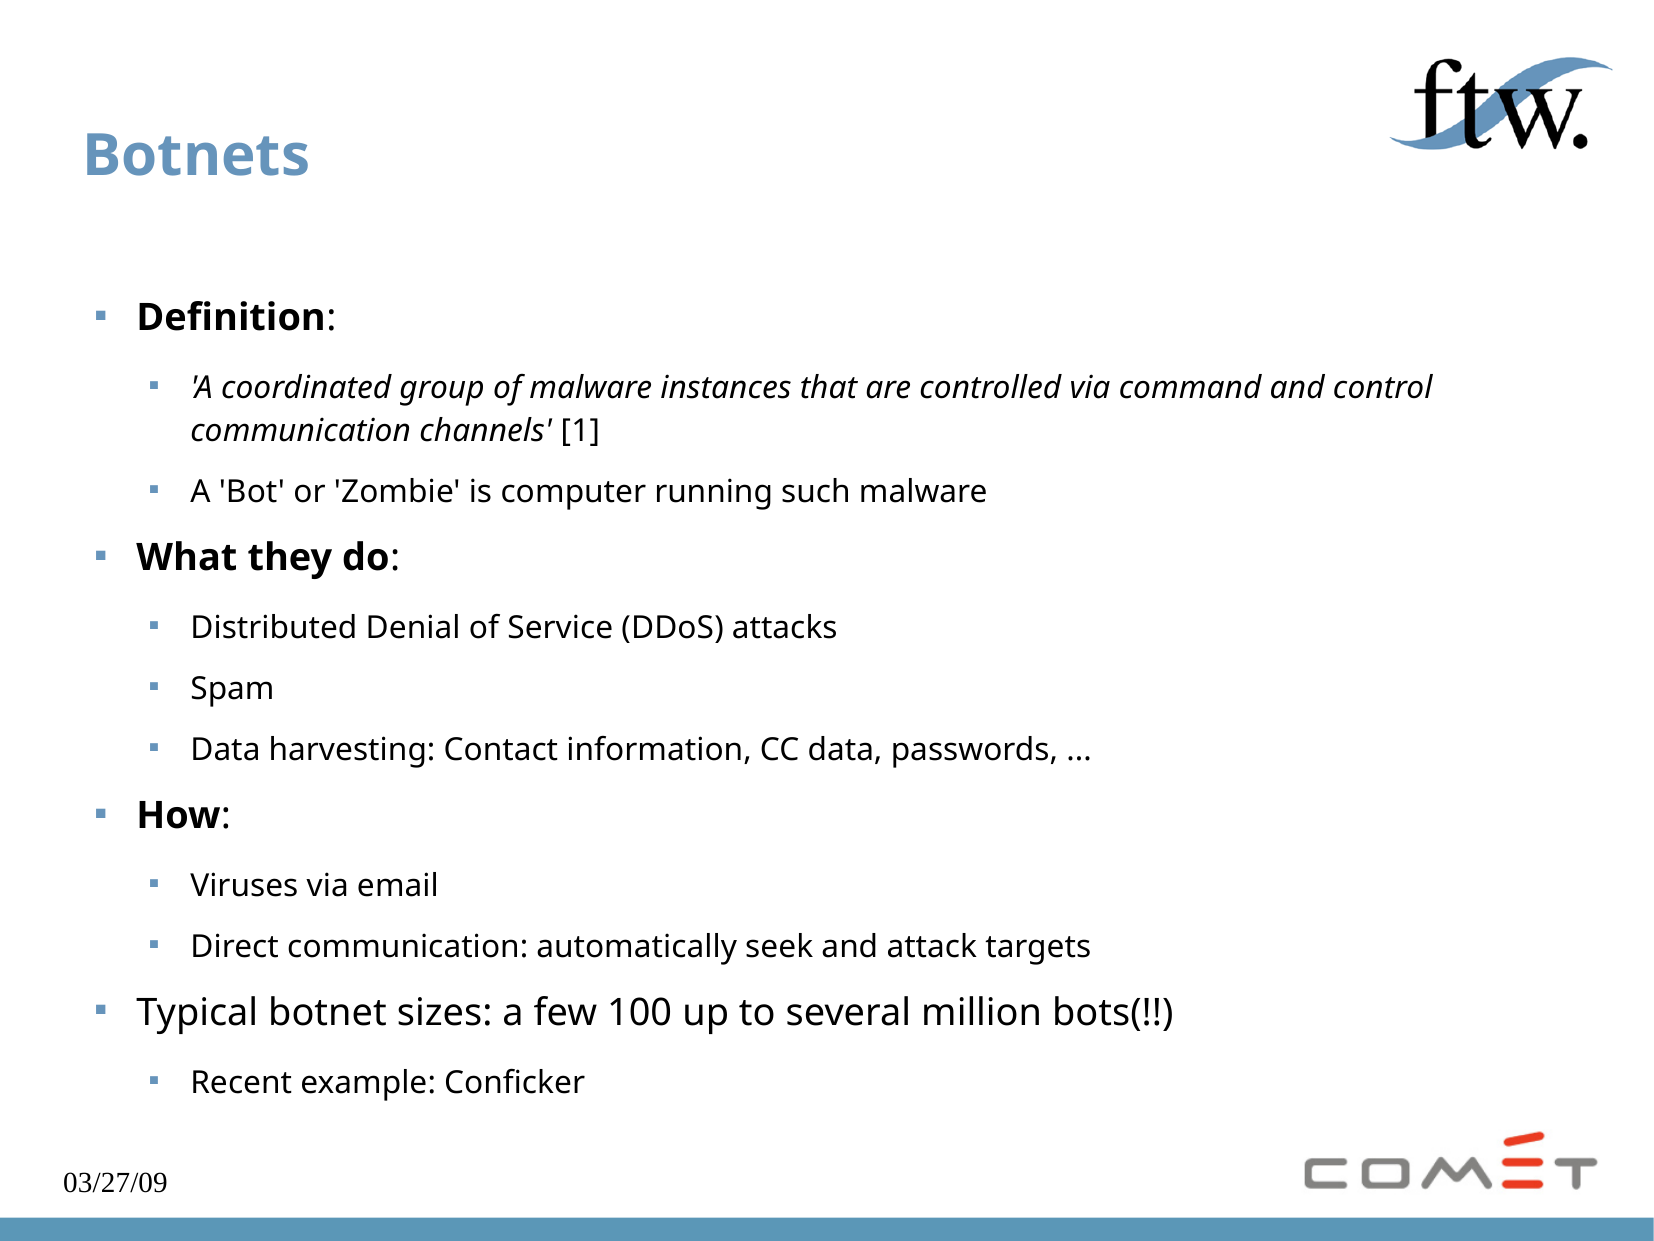

# Botnets
Definition:
'A coordinated group of malware instances that are controlled via command and control communication channels' [1]
A 'Bot' or 'Zombie' is computer running such malware
What they do:
Distributed Denial of Service (DDoS) attacks
Spam
Data harvesting: Contact information, CC data, passwords, ...
How:
Viruses via email
Direct communication: automatically seek and attack targets
Typical botnet sizes: a few 100 up to several million bots(!!)
Recent example: Conficker